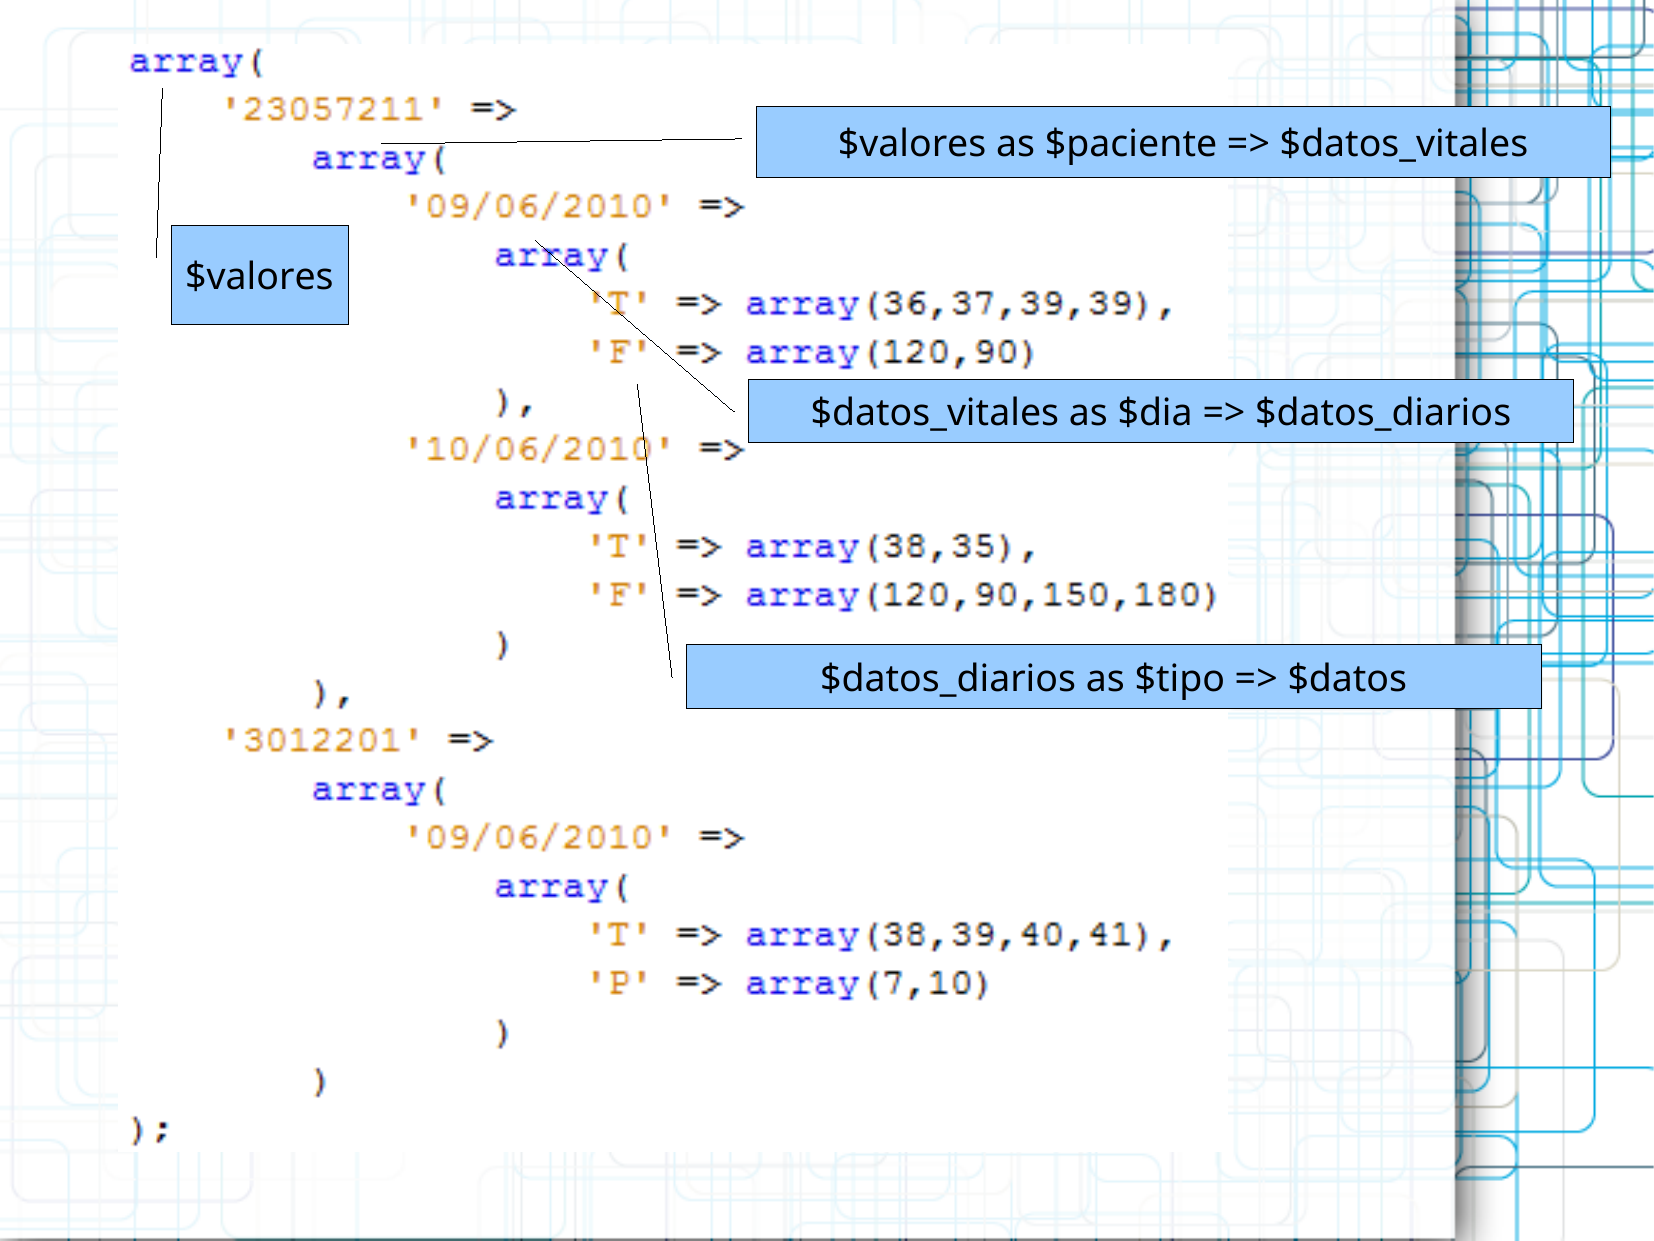

# Programa Principal
$valores as $paciente => $datos_vitales
$valores
$datos_vitales as $dia => $datos_diarios
$datos_diarios as $tipo => $datos